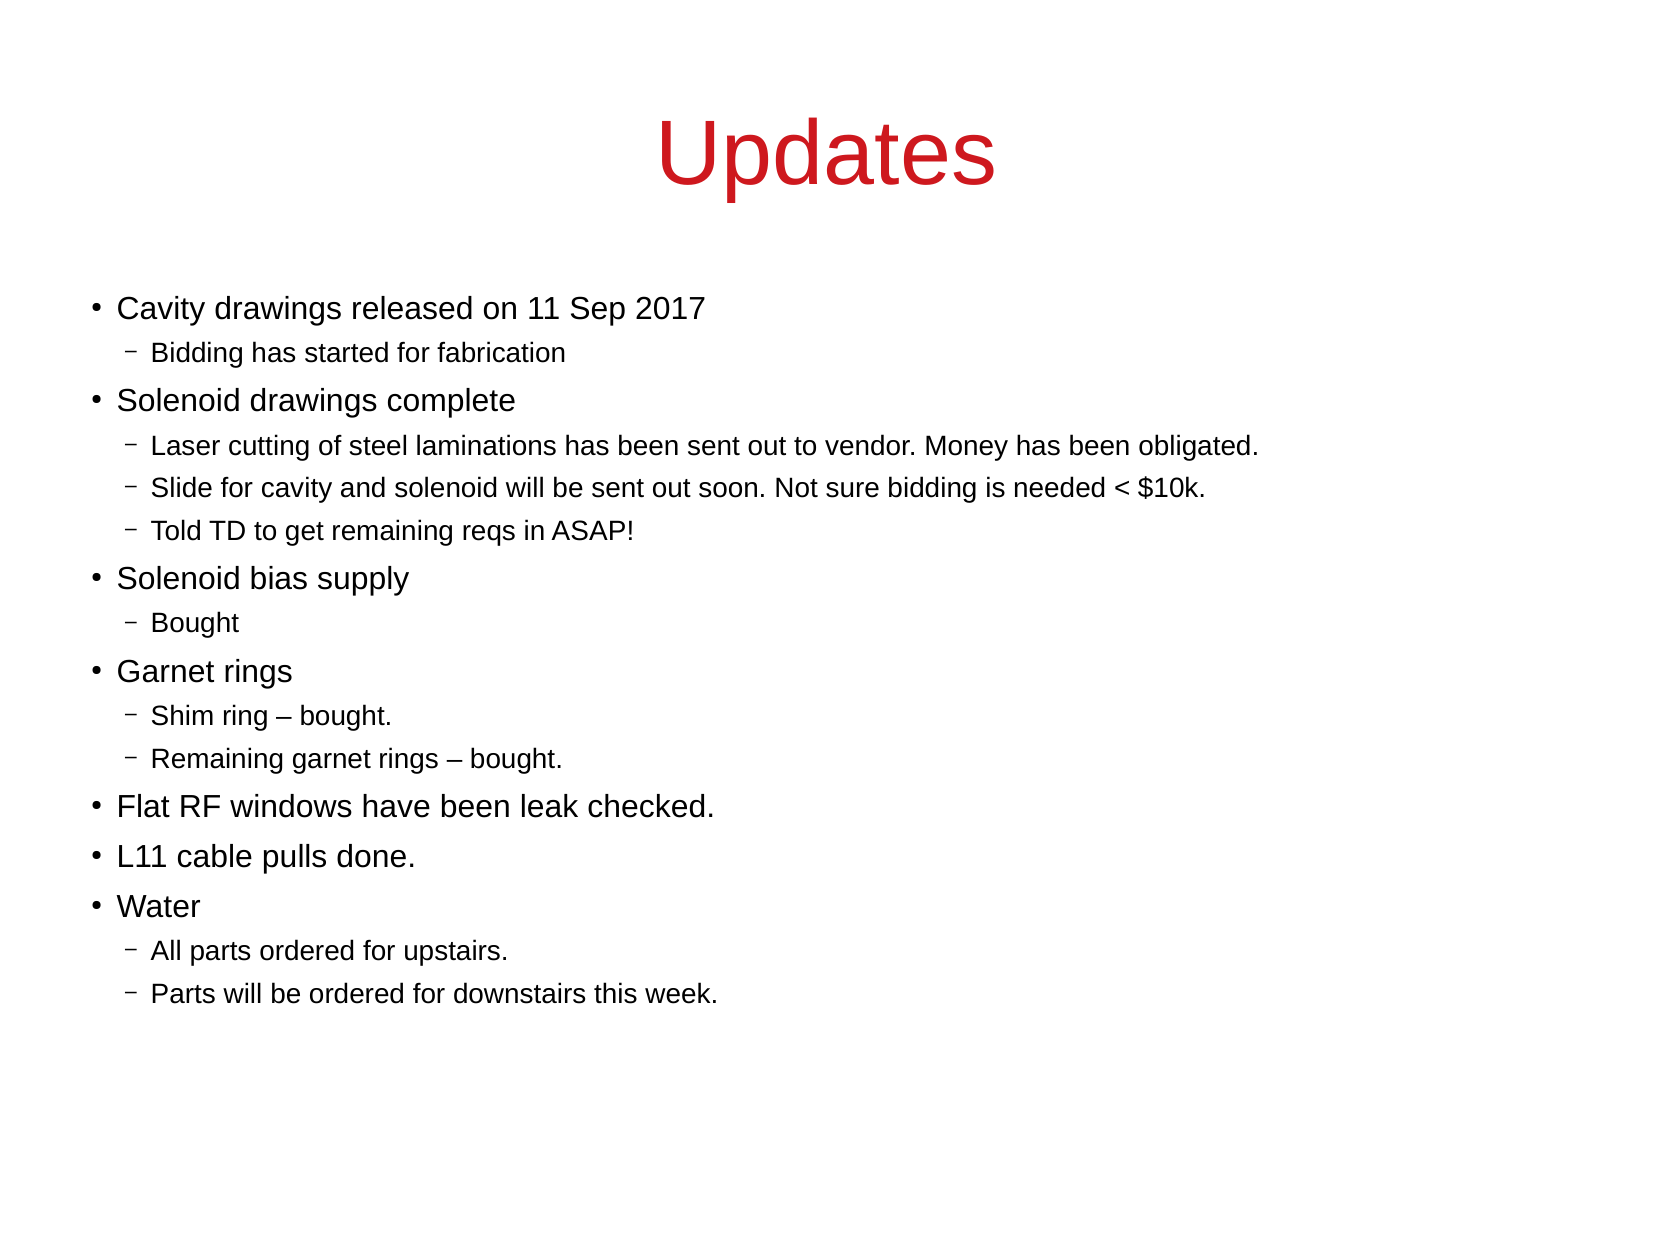

# Updates
Cavity drawings released on 11 Sep 2017
Bidding has started for fabrication
Solenoid drawings complete
Laser cutting of steel laminations has been sent out to vendor. Money has been obligated.
Slide for cavity and solenoid will be sent out soon. Not sure bidding is needed < $10k.
Told TD to get remaining reqs in ASAP!
Solenoid bias supply
Bought
Garnet rings
Shim ring – bought.
Remaining garnet rings – bought.
Flat RF windows have been leak checked.
L11 cable pulls done.
Water
All parts ordered for upstairs.
Parts will be ordered for downstairs this week.